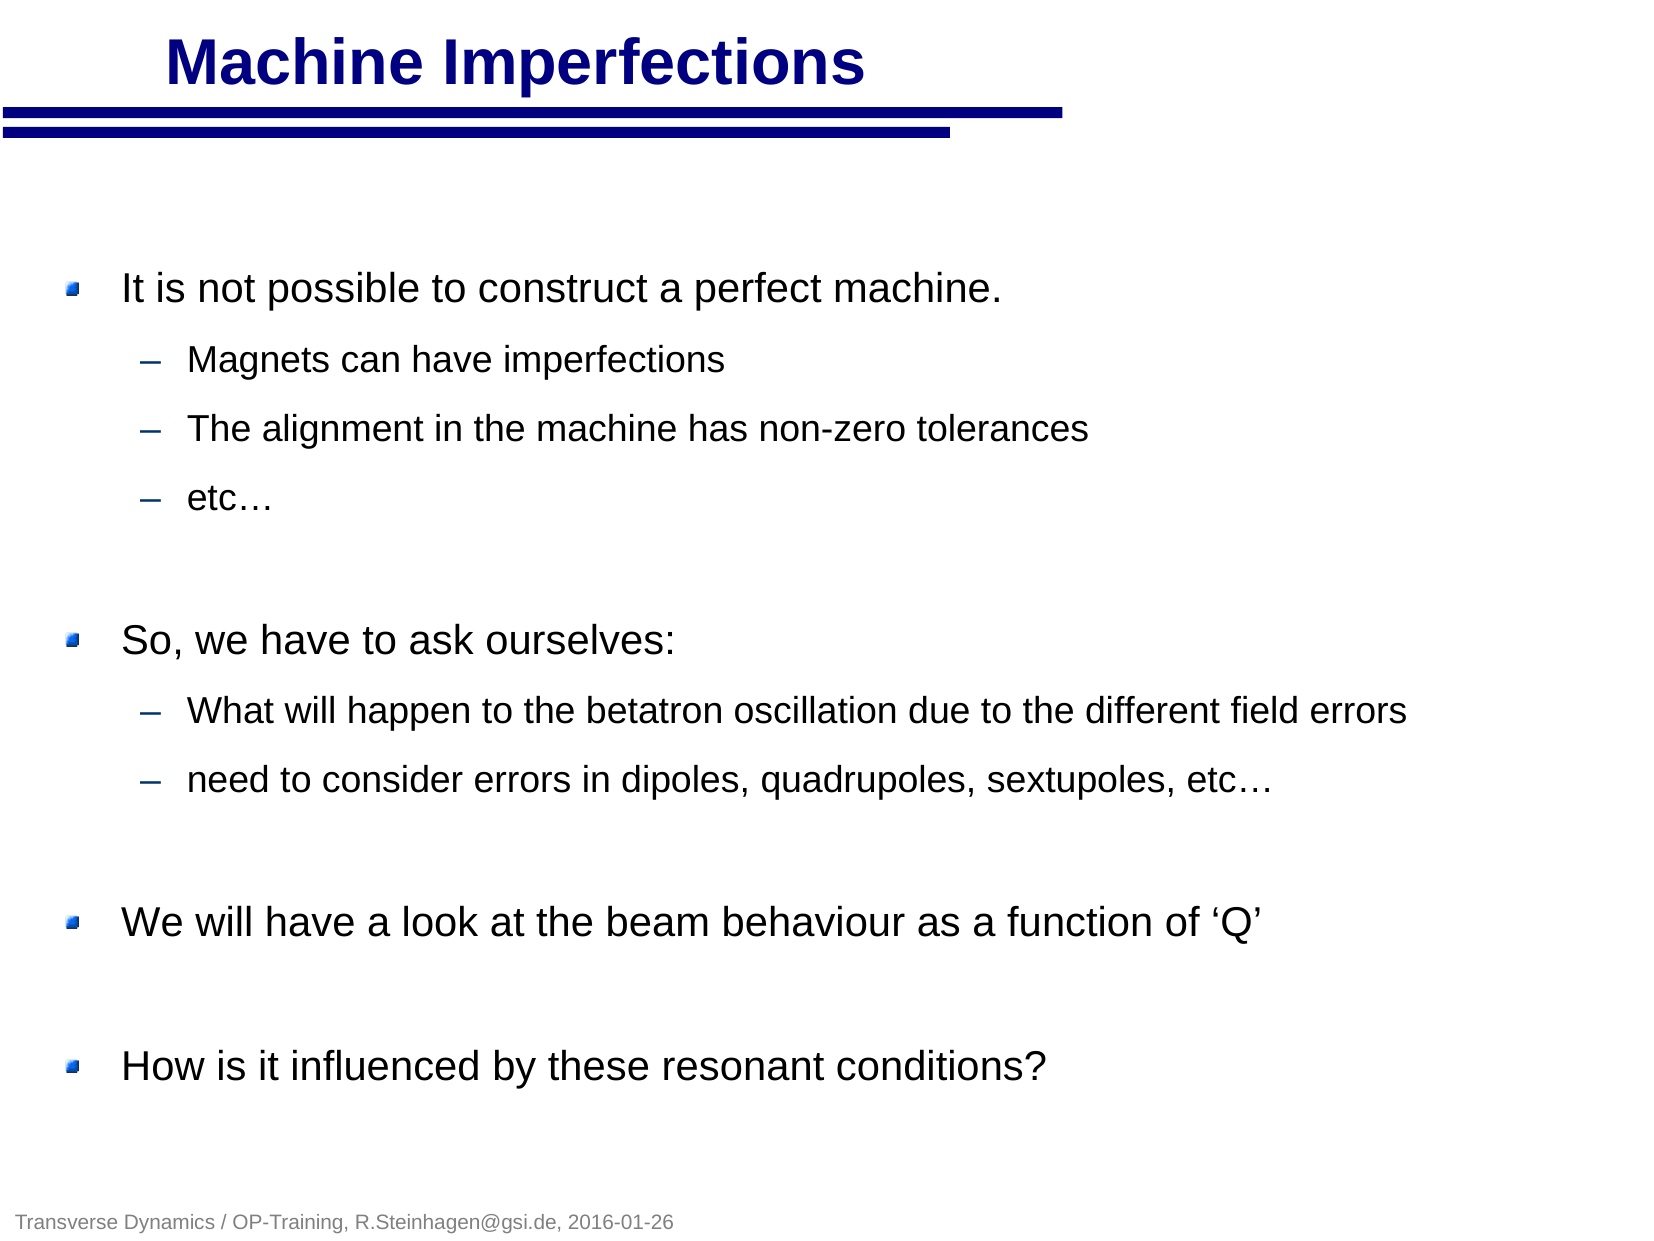

# Machine Imperfections
It is not possible to construct a perfect machine.
Magnets can have imperfections
The alignment in the machine has non-zero tolerances
etc…
So, we have to ask ourselves:
What will happen to the betatron oscillation due to the different field errors
need to consider errors in dipoles, quadrupoles, sextupoles, etc…
We will have a look at the beam behaviour as a function of ‘Q’
How is it influenced by these resonant conditions?